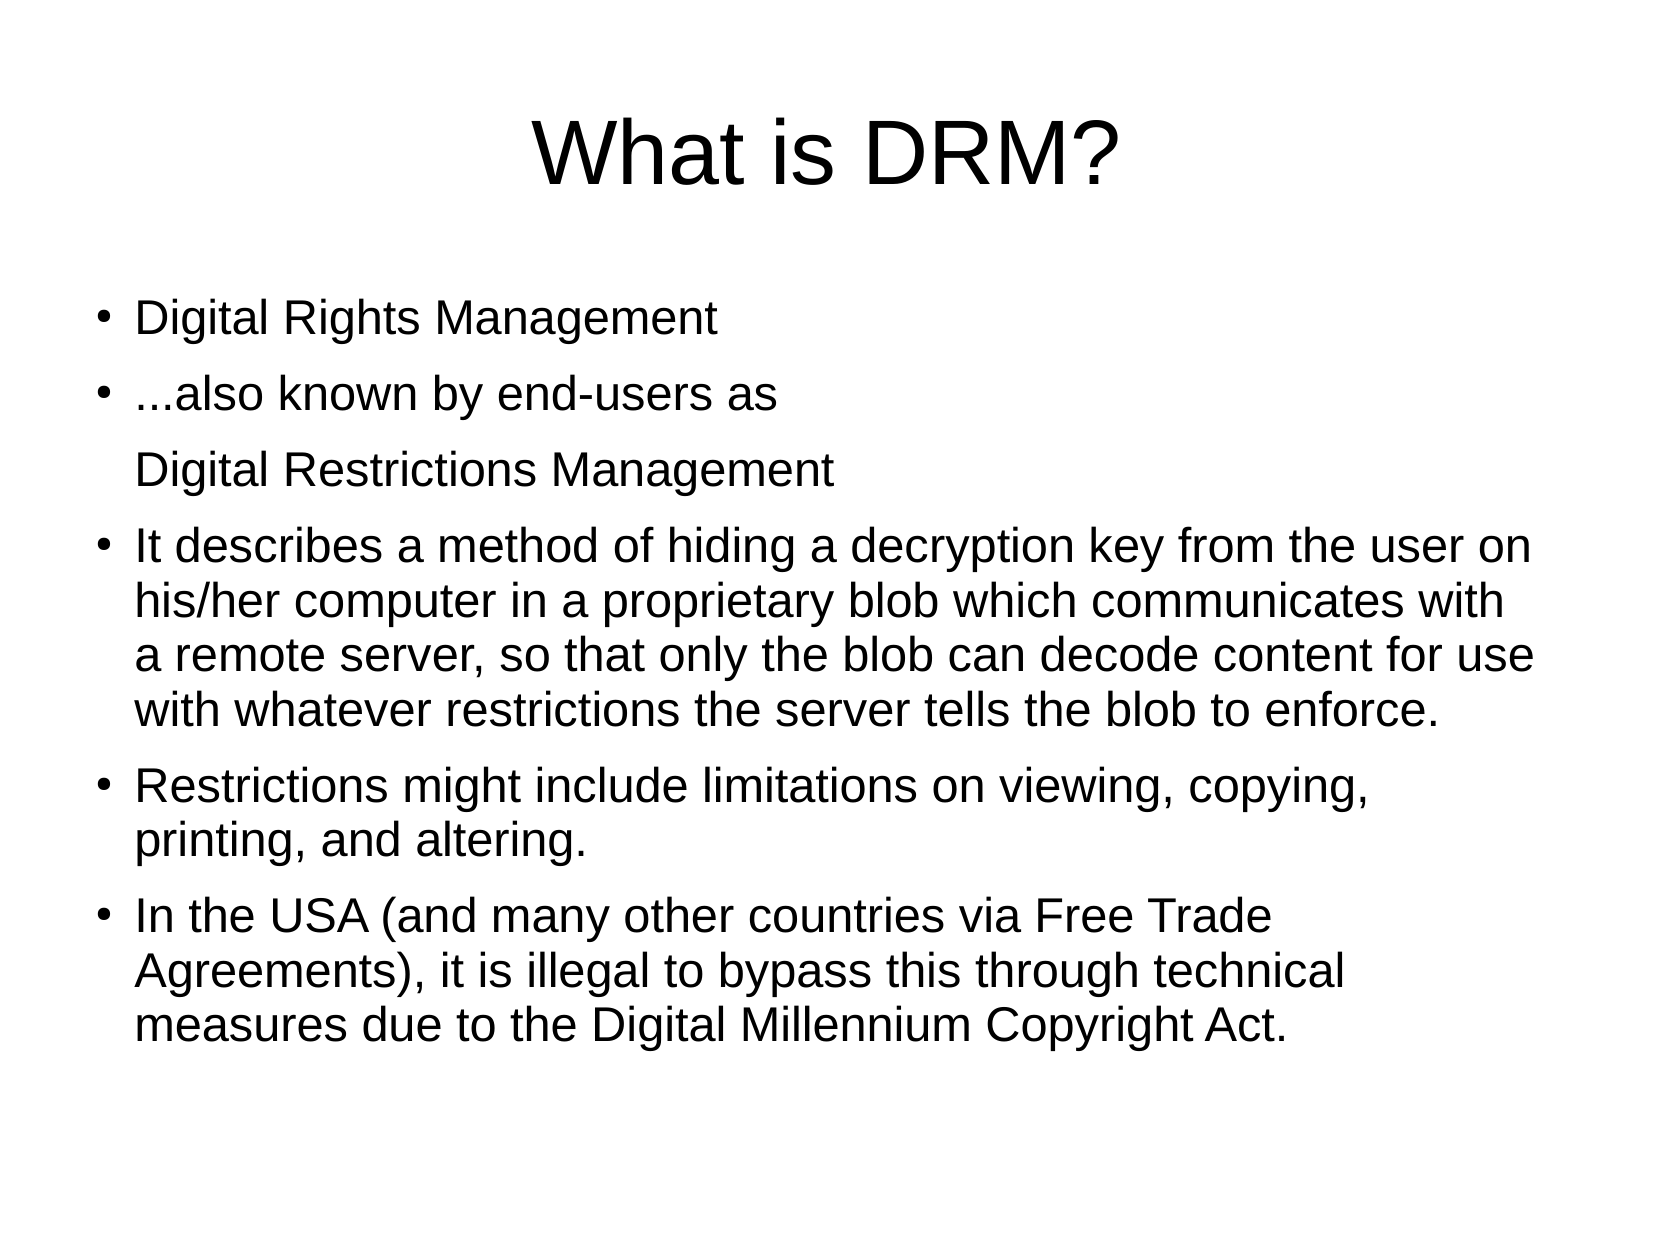

# What is DRM?
Digital Rights Management
...also known by end-users as
Digital Restrictions Management
It describes a method of hiding a decryption key from the user on his/her computer in a proprietary blob which communicates with a remote server, so that only the blob can decode content for use with whatever restrictions the server tells the blob to enforce.
Restrictions might include limitations on viewing, copying, printing, and altering.
In the USA (and many other countries via Free Trade Agreements), it is illegal to bypass this through technical measures due to the Digital Millennium Copyright Act.